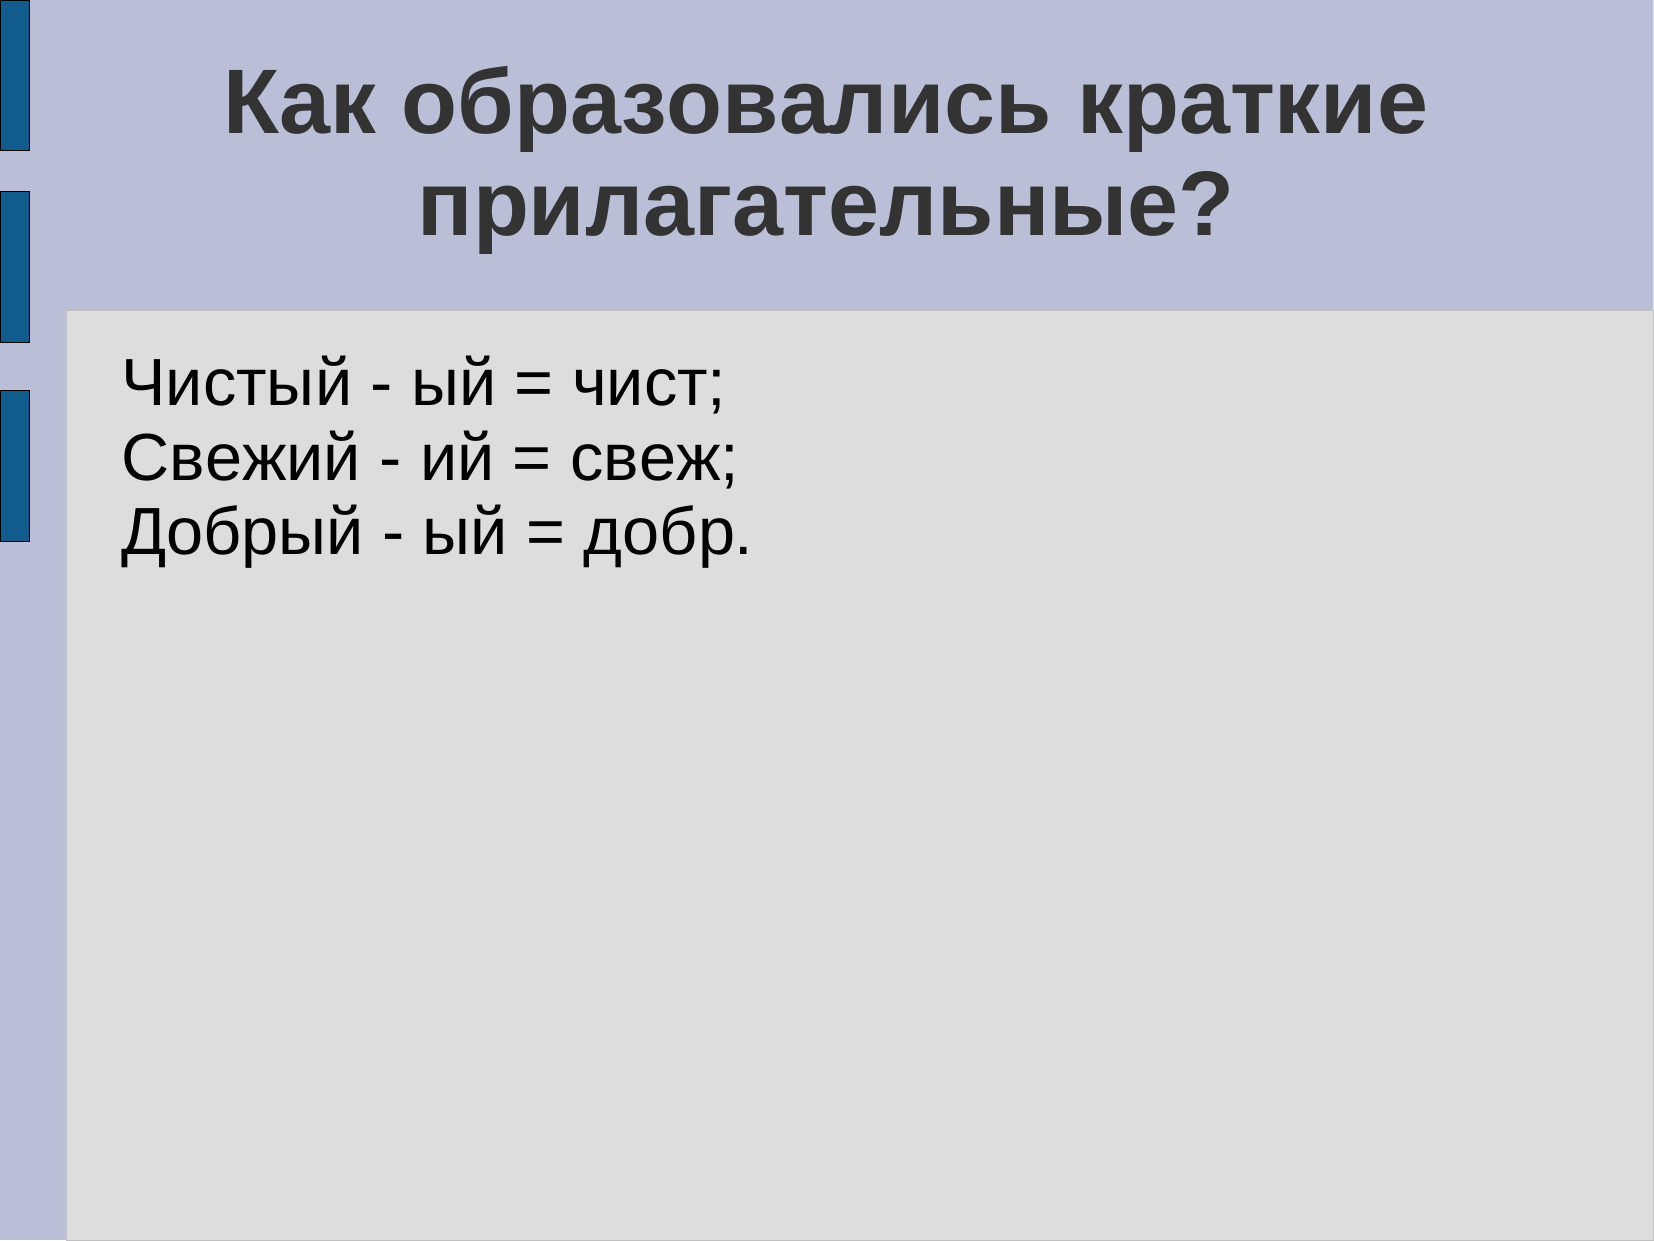

# Как образовались краткие прилагательные?
Чистый - ый = чист;
Свежий - ий = свеж;
Добрый - ый = добр.